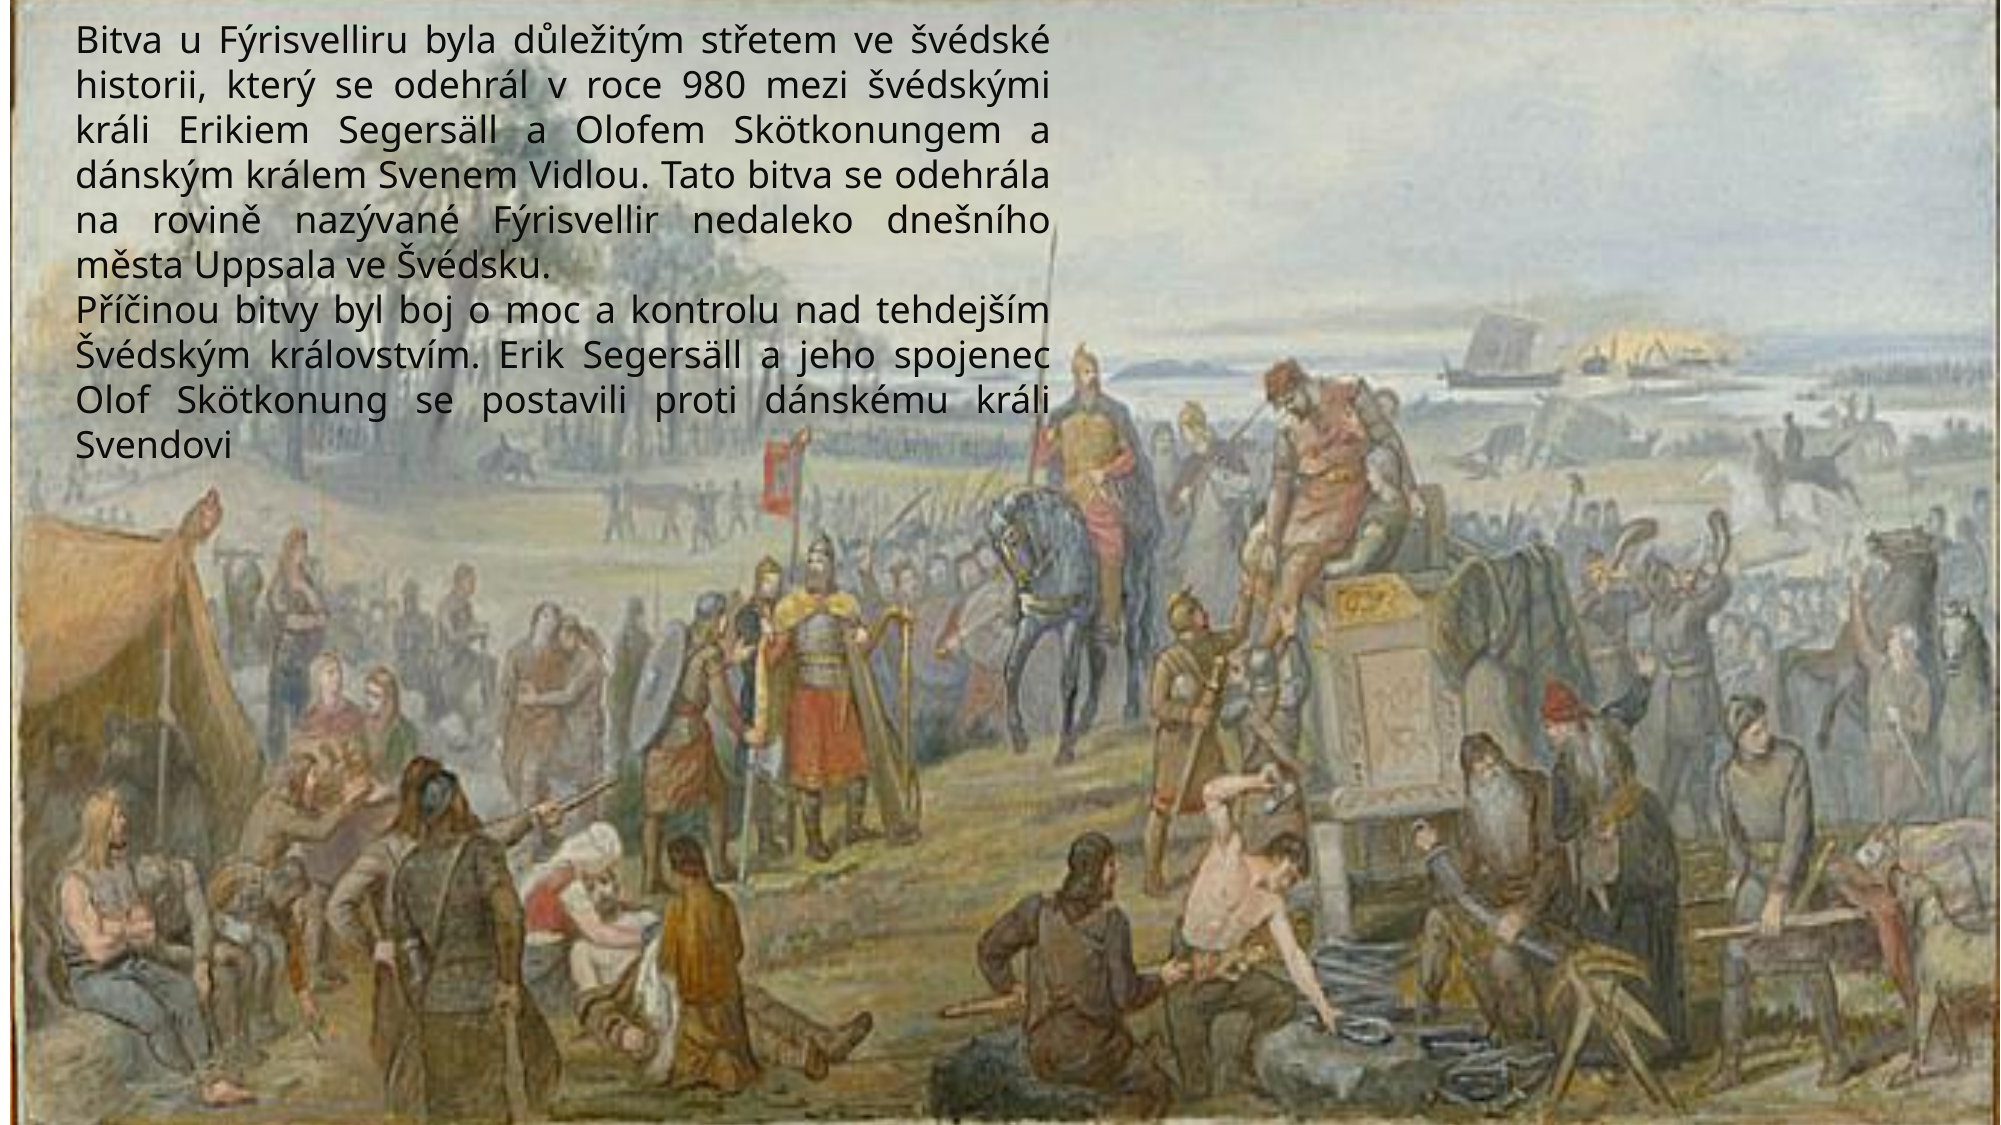

Bitva u Fýrisvelliru byla důležitým střetem ve švédské historii, který se odehrál v roce 980 mezi švédskými králi Erikiem Segersäll a Olofem Skötkonungem a dánským králem Svenem Vidlou. Tato bitva se odehrála na rovině nazývané Fýrisvellir nedaleko dnešního města Uppsala ve Švédsku.
Příčinou bitvy byl boj o moc a kontrolu nad tehdejším Švédským královstvím. Erik Segersäll a jeho spojenec Olof Skötkonung se postavili proti dánskému králi Svendovi